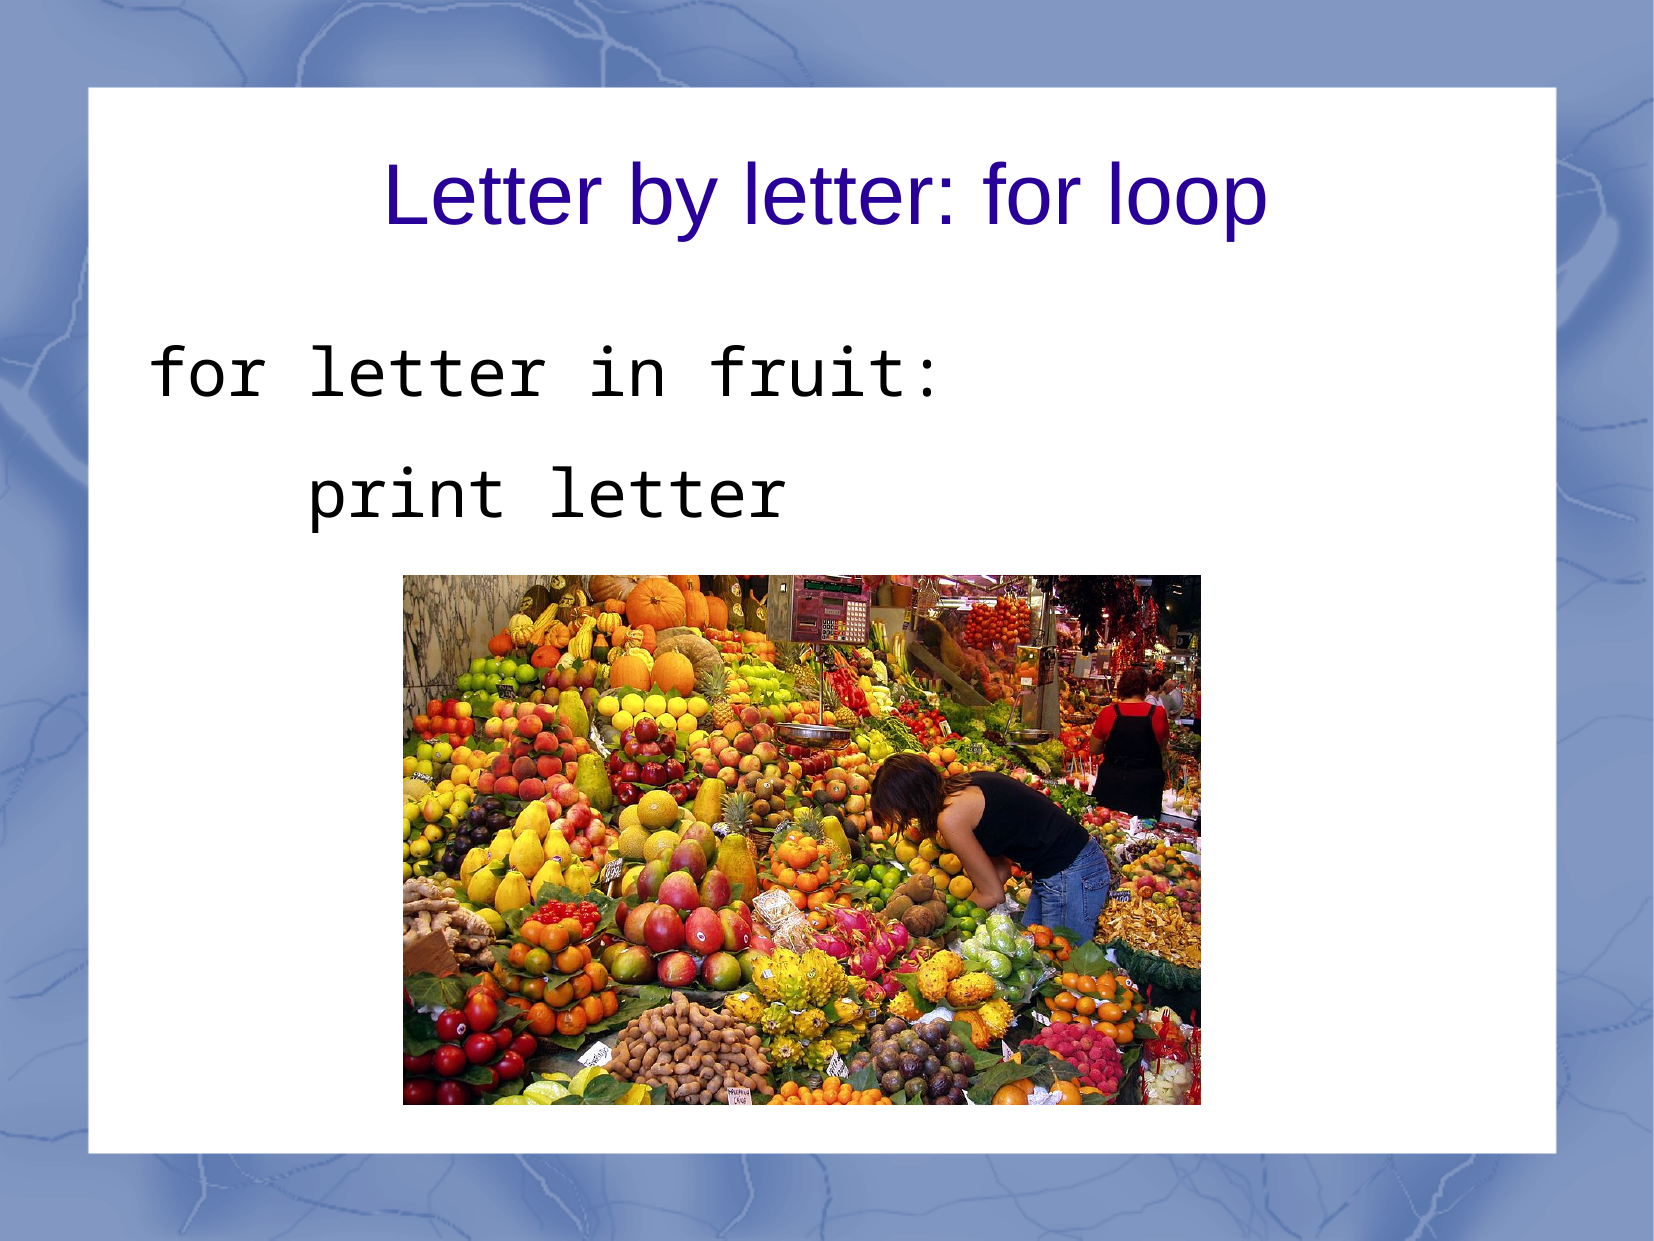

# Letter by letter: for loop
for letter in fruit:
 print letter